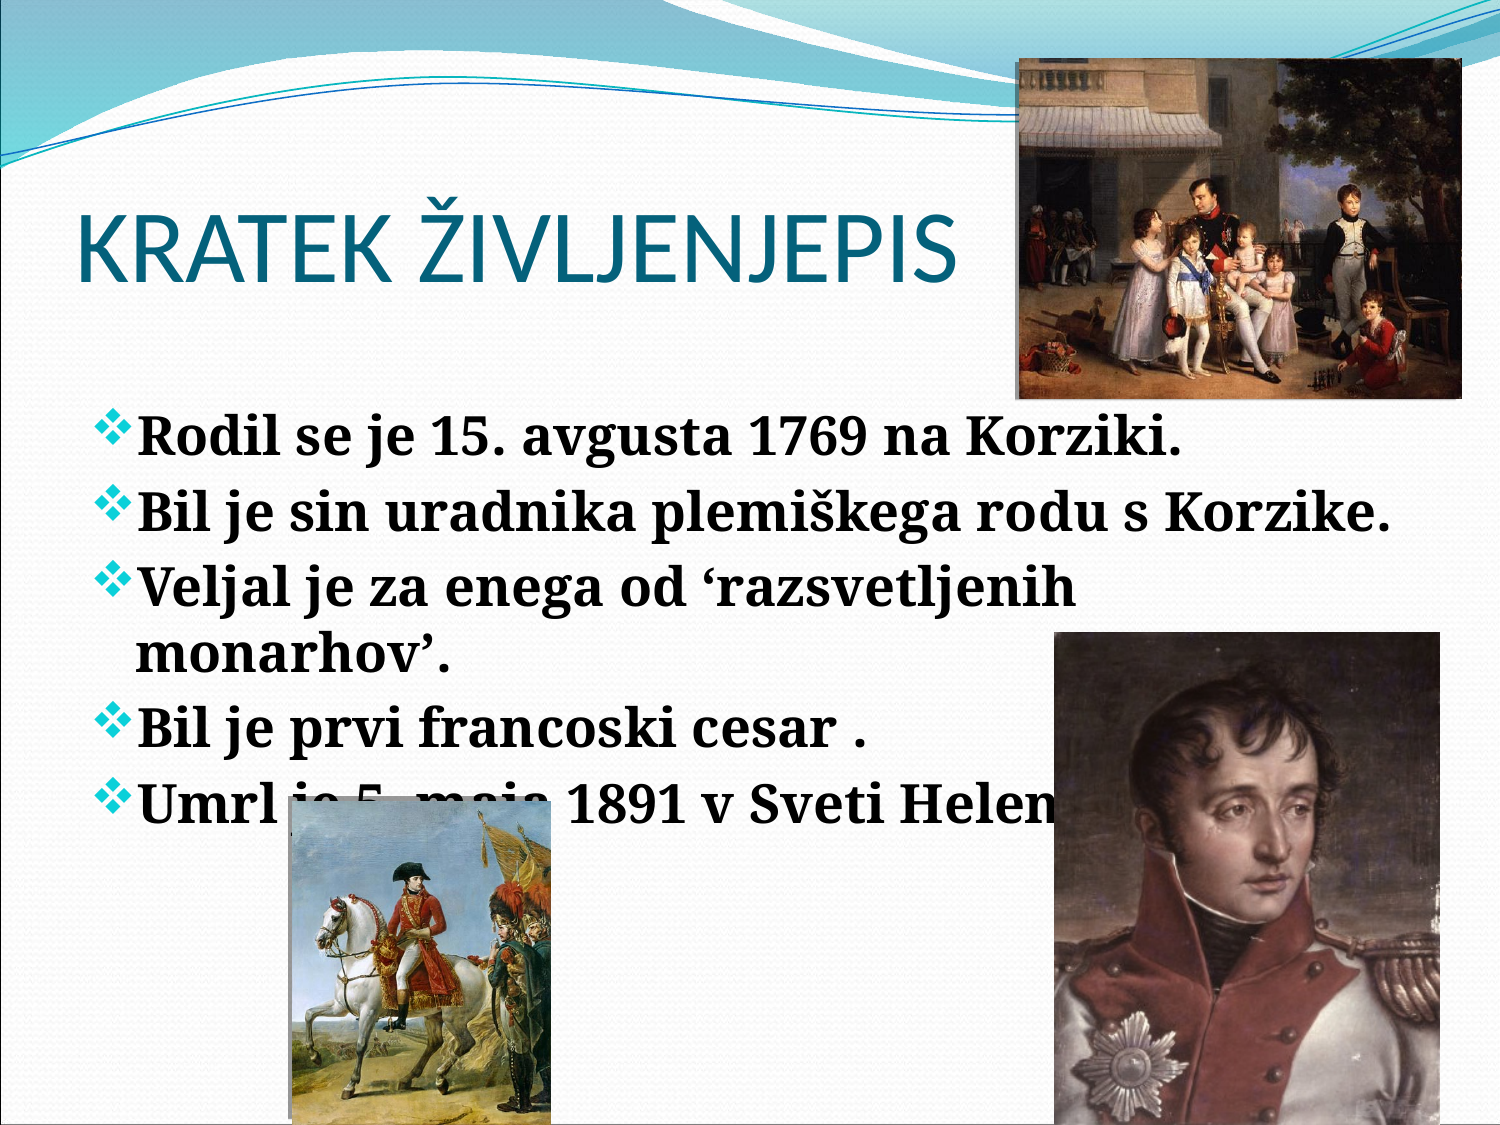

# KRATEK ŽIVLJENJEPIS
Rodil se je 15. avgusta 1769 na Korziki.
Bil je sin uradnika plemiškega rodu s Korzike.
Veljal je za enega od ‘razsvetljenih monarhov’.
Bil je prvi francoski cesar .
Umrl je 5. maja 1891 v Sveti Heleni.